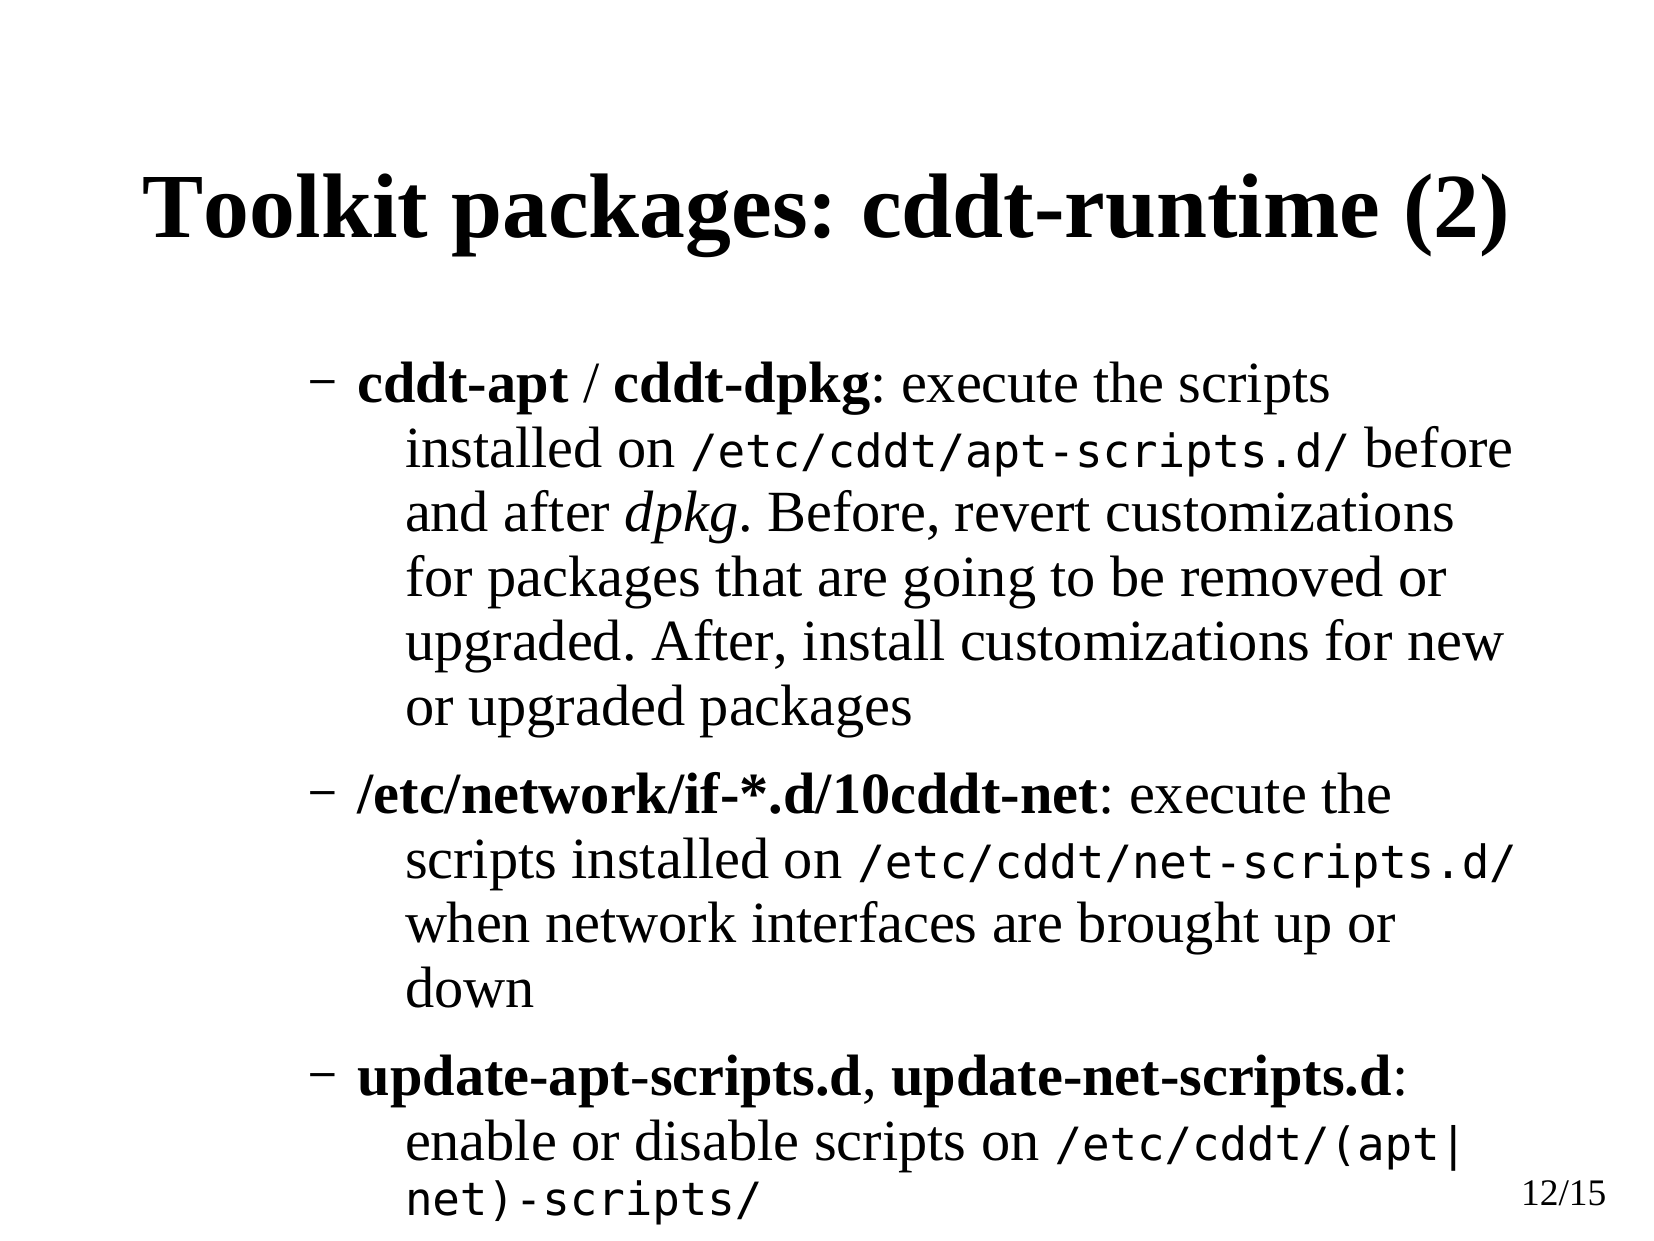

# Toolkit packages: cddt-runtime (2)
cddt-apt / cddt-dpkg: execute the scripts installed on /etc/cddt/apt-scripts.d/ before and after dpkg. Before, revert customizations for packages that are going to be removed or upgraded. After, install customizations for new or upgraded packages
/etc/network/if-*.d/10cddt-net: execute the scripts installed on /etc/cddt/net-scripts.d/ when network interfaces are brought up or down
update-apt-scripts.d, update-net-scripts.d: enable or disable scripts on /etc/cddt/(apt|net)-scripts/